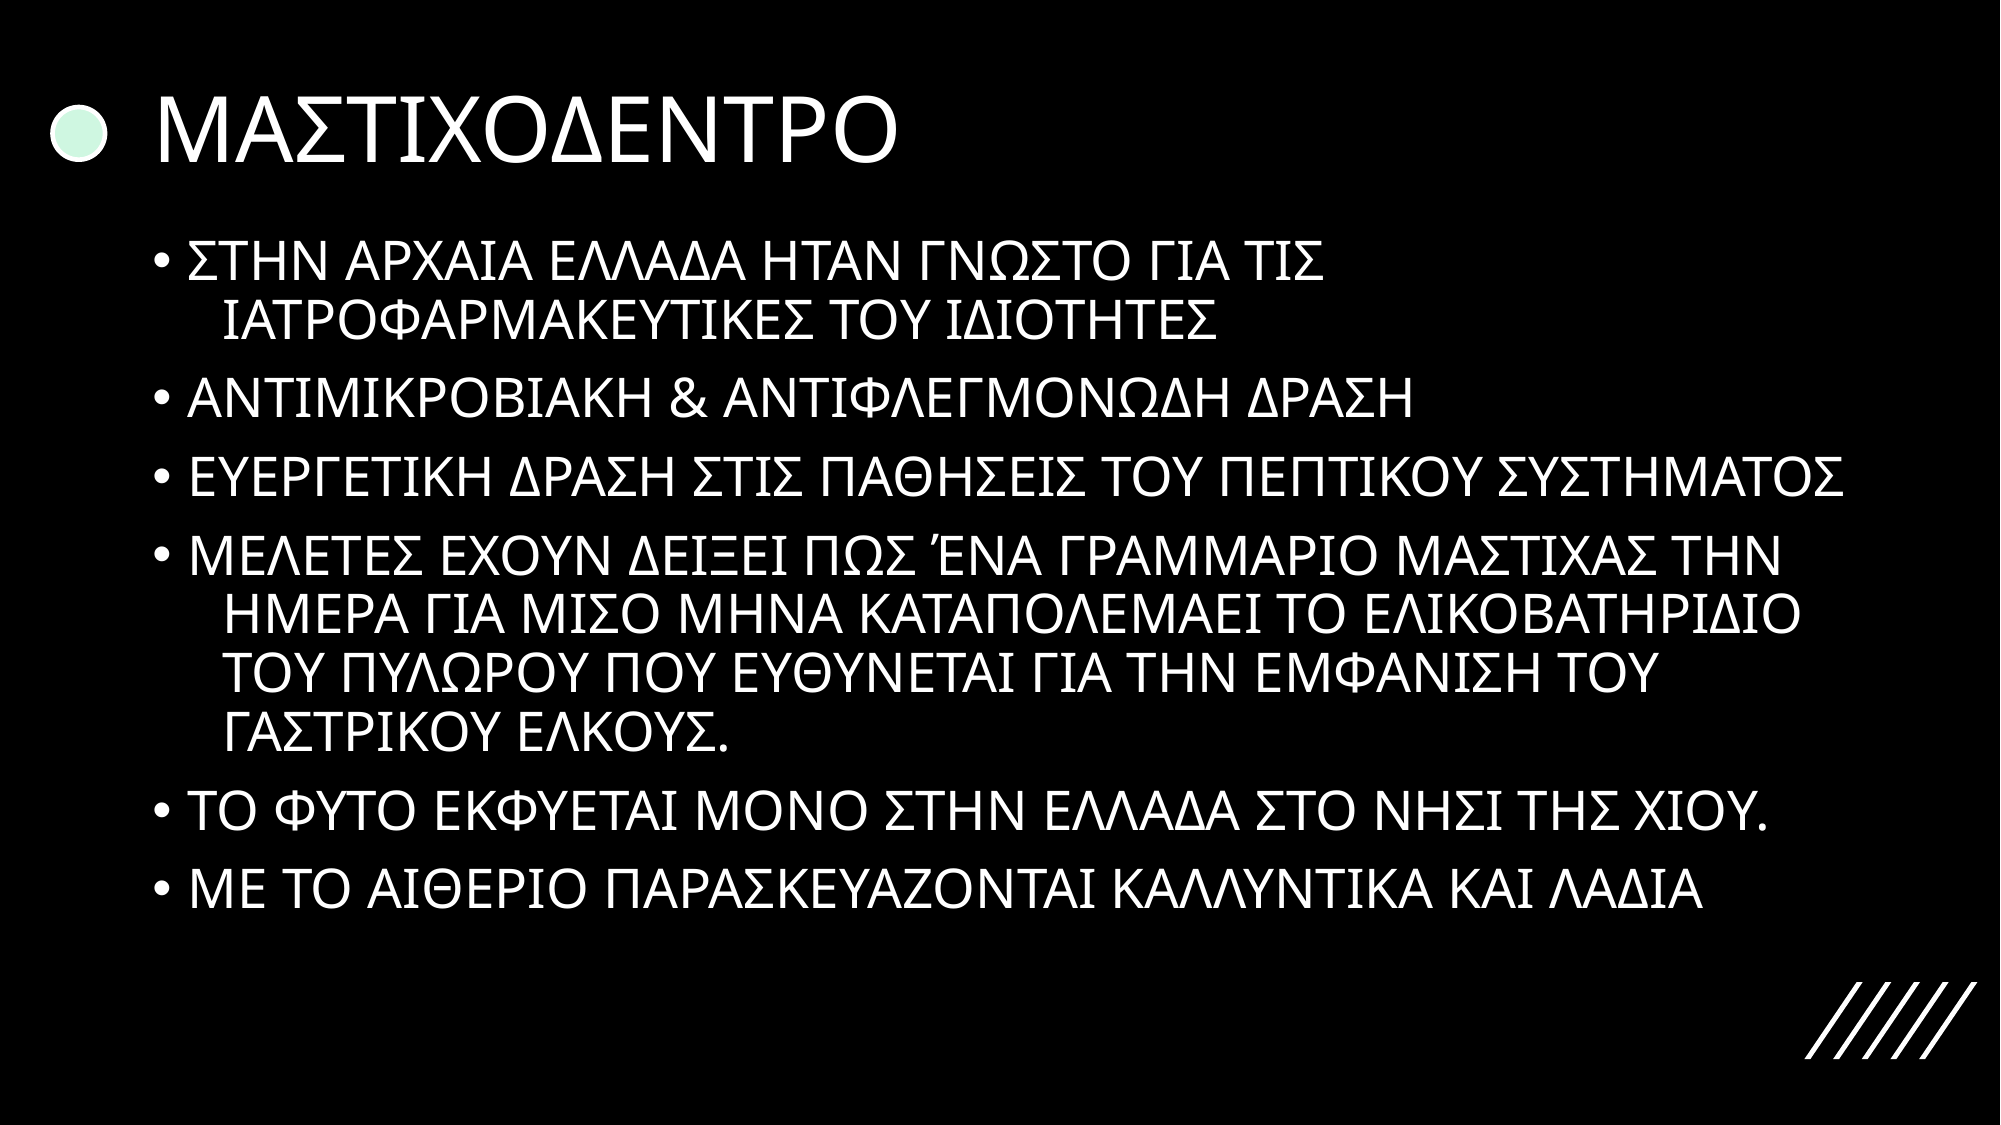

# ΜΑΣΤΙΧΟΔΕΝΤΡΟ
ΣΤΗΝ ΑΡΧΑΙΑ ΕΛΛΑΔΑ ΗΤΑΝ ΓΝΩΣΤΟ ΓΙΑ ΤΙΣ ΙΑΤΡΟΦΑΡΜΑΚΕΥΤΙΚΕΣ ΤΟΥ ΙΔΙΟΤΗΤΕΣ
ΑΝΤΙΜΙΚΡΟΒΙΑΚΗ & ΑΝΤΙΦΛΕΓΜΟΝΩΔΗ ΔΡΑΣΗ
ΕΥΕΡΓΕΤΙΚΗ ΔΡΑΣΗ ΣΤΙΣ ΠΑΘΗΣΕΙΣ ΤΟΥ ΠΕΠΤΙΚΟΥ ΣΥΣΤΗΜΑΤΟΣ
ΜΕΛΕΤΕΣ ΕΧΟΥΝ ΔΕΙΞΕΙ ΠΩΣ ΈΝΑ ΓΡΑΜΜΑΡΙΟ ΜΑΣΤΙΧΑΣ ΤΗΝ ΗΜΕΡΑ ΓΙΑ ΜΙΣΟ ΜΗΝΑ ΚΑΤΑΠΟΛΕΜΑΕΙ ΤΟ ΕΛΙΚΟΒΑΤΗΡΙΔΙΟ ΤΟΥ ΠΥΛΩΡΟΥ ΠΟΥ ΕΥΘΥΝΕΤΑΙ ΓΙΑ ΤΗΝ ΕΜΦΑΝΙΣΗ ΤΟΥ ΓΑΣΤΡΙΚΟΥ ΕΛΚΟΥΣ.
ΤΟ ΦΥΤΟ ΕΚΦΥΕΤΑΙ ΜΟΝΟ ΣΤΗΝ ΕΛΛΑΔΑ ΣΤΟ ΝΗΣΙ ΤΗΣ ΧΙΟΥ.
ΜΕ ΤΟ ΑΙΘΕΡΙΟ ΠΑΡΑΣΚΕΥΑΖΟΝΤΑΙ ΚΑΛΛΥΝΤΙΚΑ ΚΑΙ ΛΑΔΙΑ